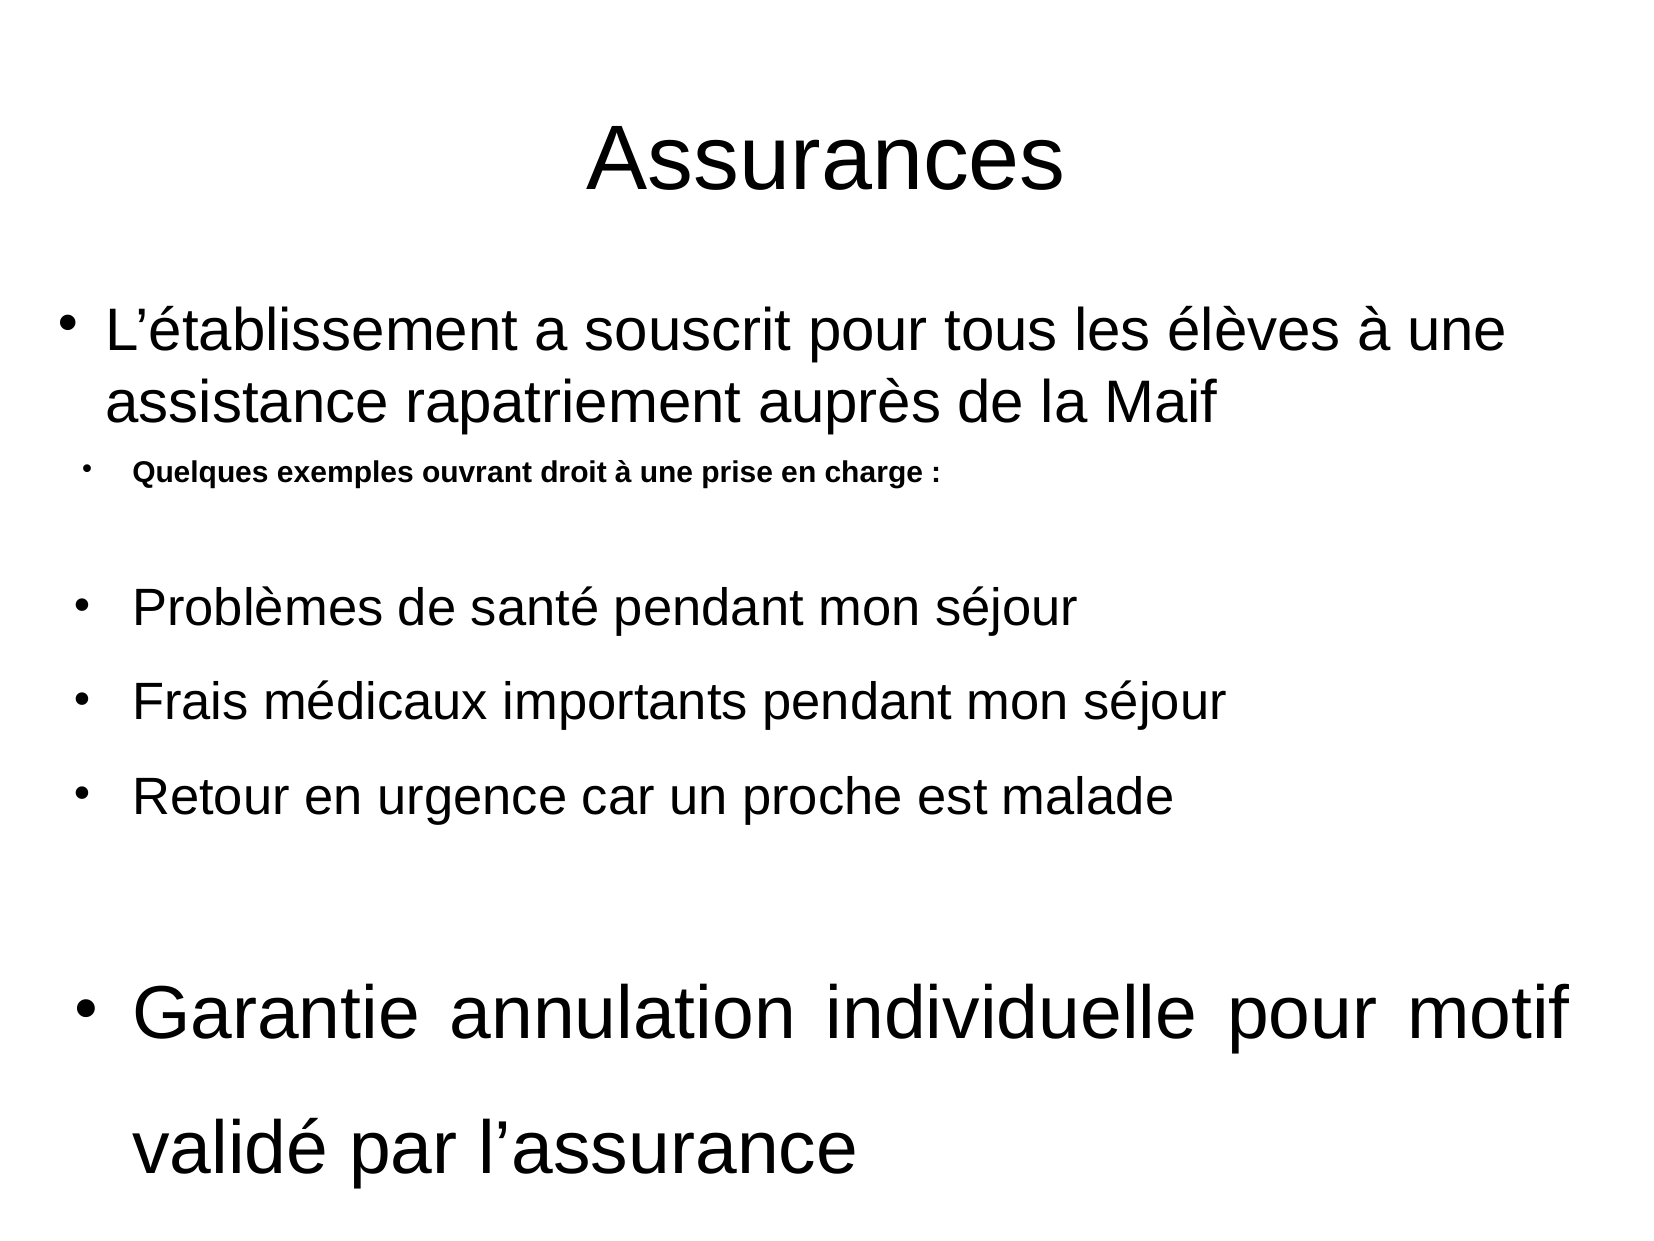

Assurances
L’établissement a souscrit pour tous les élèves à une assistance rapatriement auprès de la Maif
Quelques exemples ouvrant droit à une prise en charge :
Problèmes de santé pendant mon séjour
Frais médicaux importants pendant mon séjour
Retour en urgence car un proche est malade
Garantie annulation individuelle pour motif validé par l’assurance